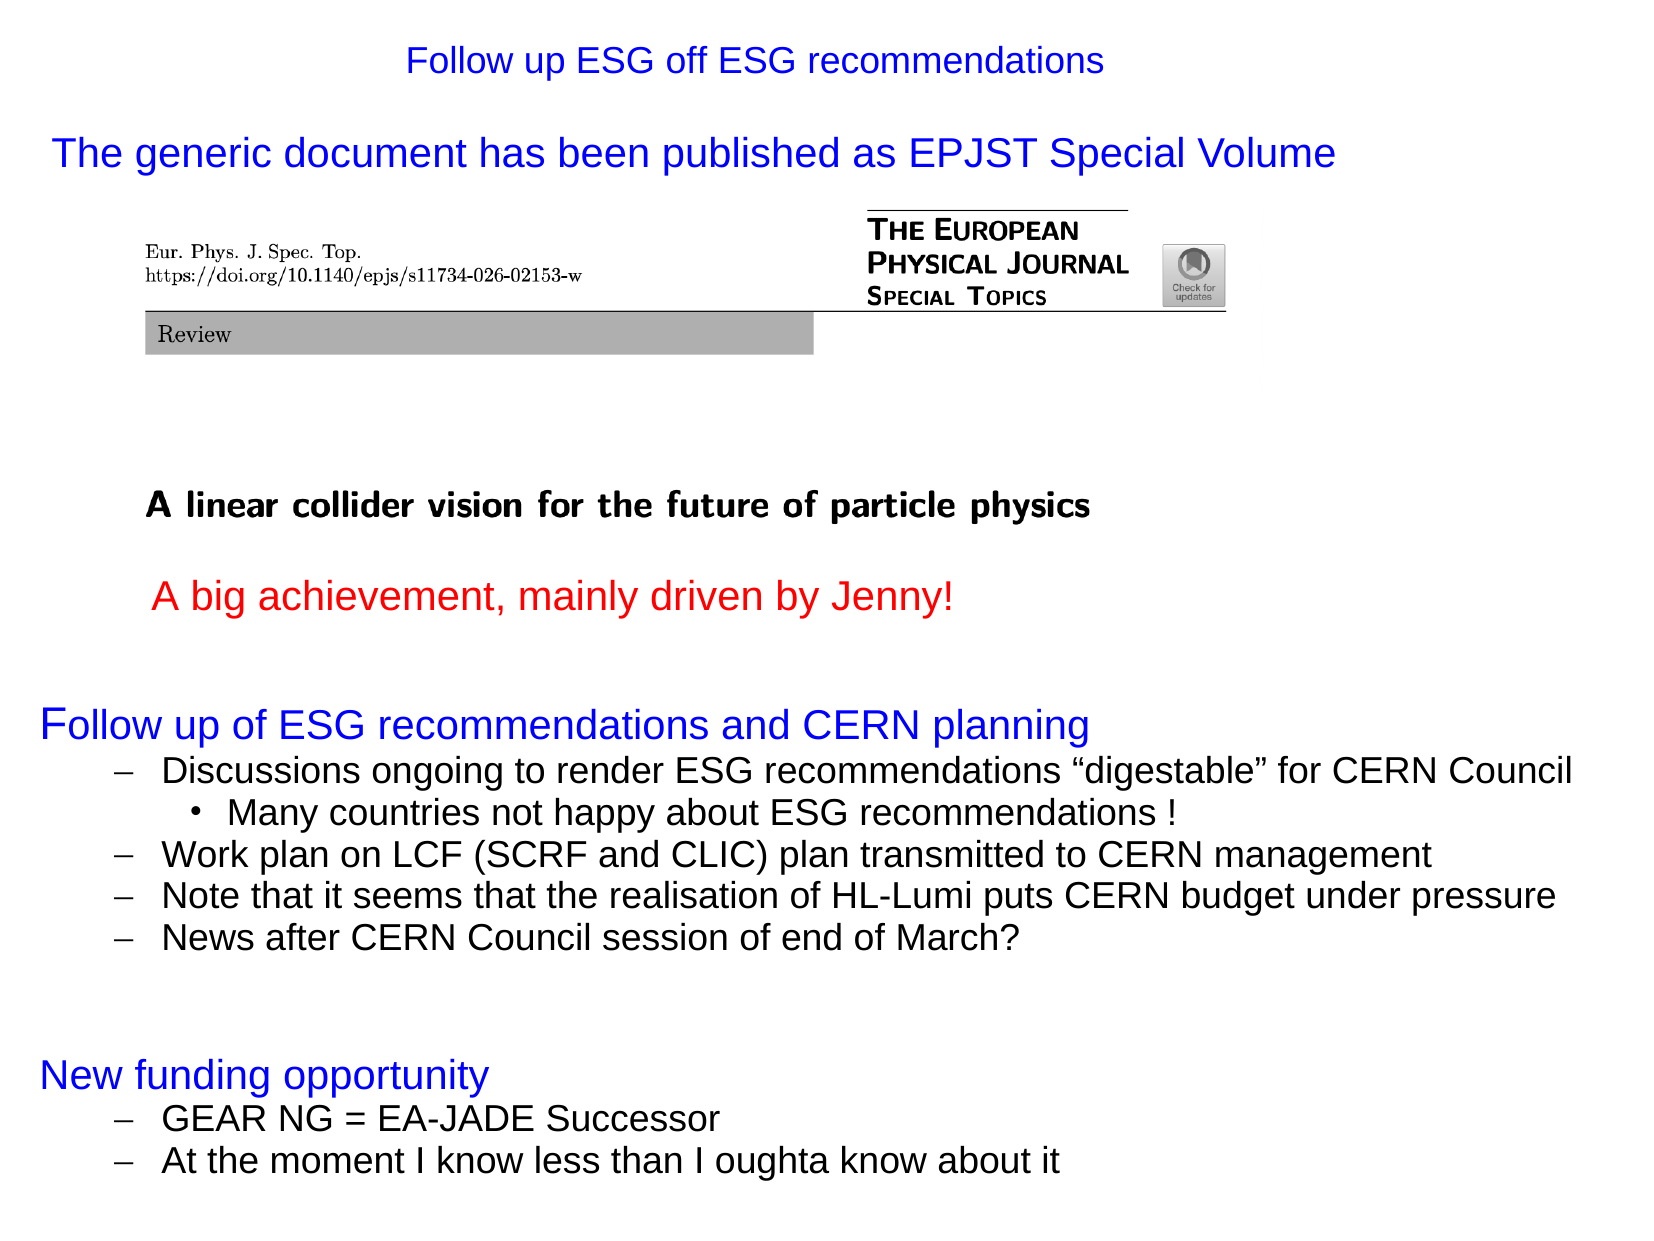

Follow up ESG off ESG recommendations
The generic document has been published as EPJST Special Volume
A big achievement, mainly driven by Jenny!
Follow up of ESG recommendations and CERN planning
Discussions ongoing to render ESG recommendations “digestable” for CERN Council
Many countries not happy about ESG recommendations !
Work plan on LCF (SCRF and CLIC) plan transmitted to CERN management
Note that it seems that the realisation of HL-Lumi puts CERN budget under pressure
News after CERN Council session of end of March?
New funding opportunity
GEAR NG = EA-JADE Successor
At the moment I know less than I oughta know about it